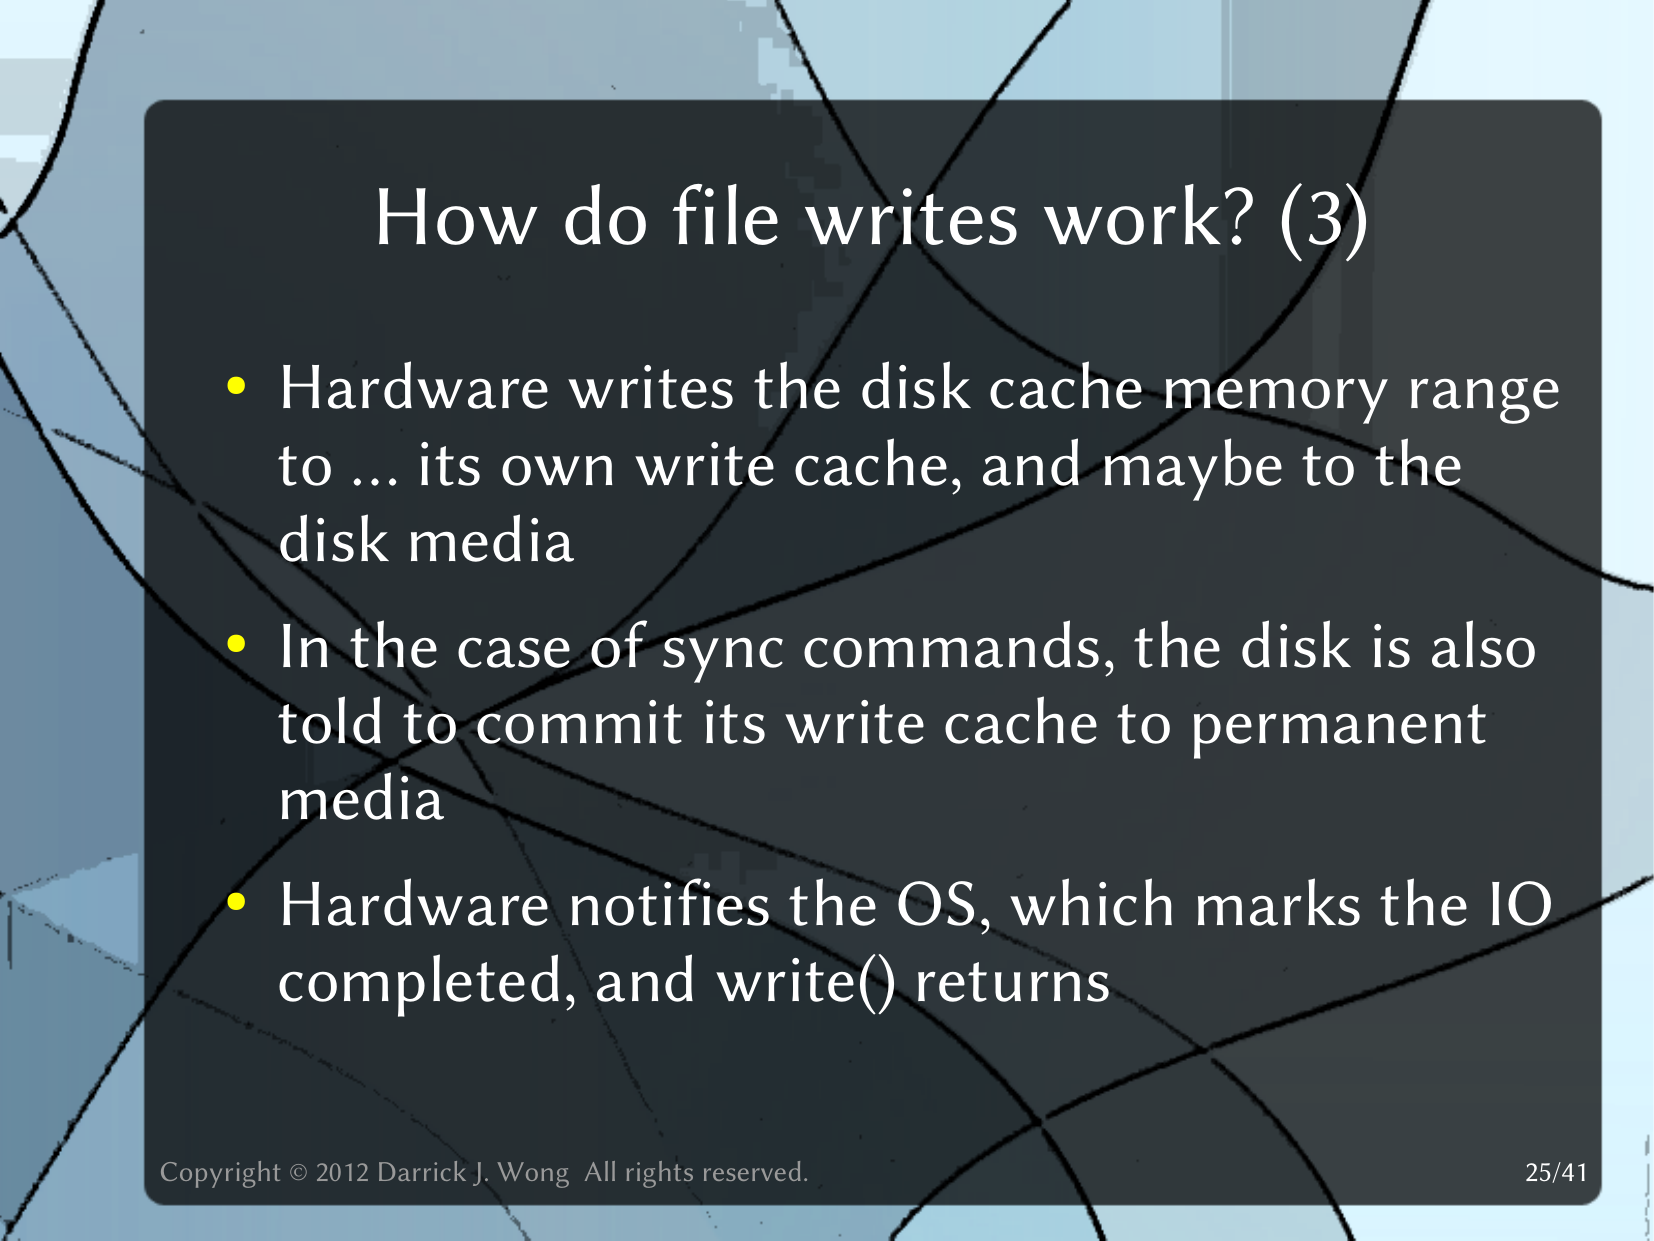

# How do file writes work? (3)
Hardware writes the disk cache memory range to … its own write cache, and maybe to the disk media
In the case of sync commands, the disk is also told to commit its write cache to permanent media
Hardware notifies the OS, which marks the IO completed, and write() returns
25